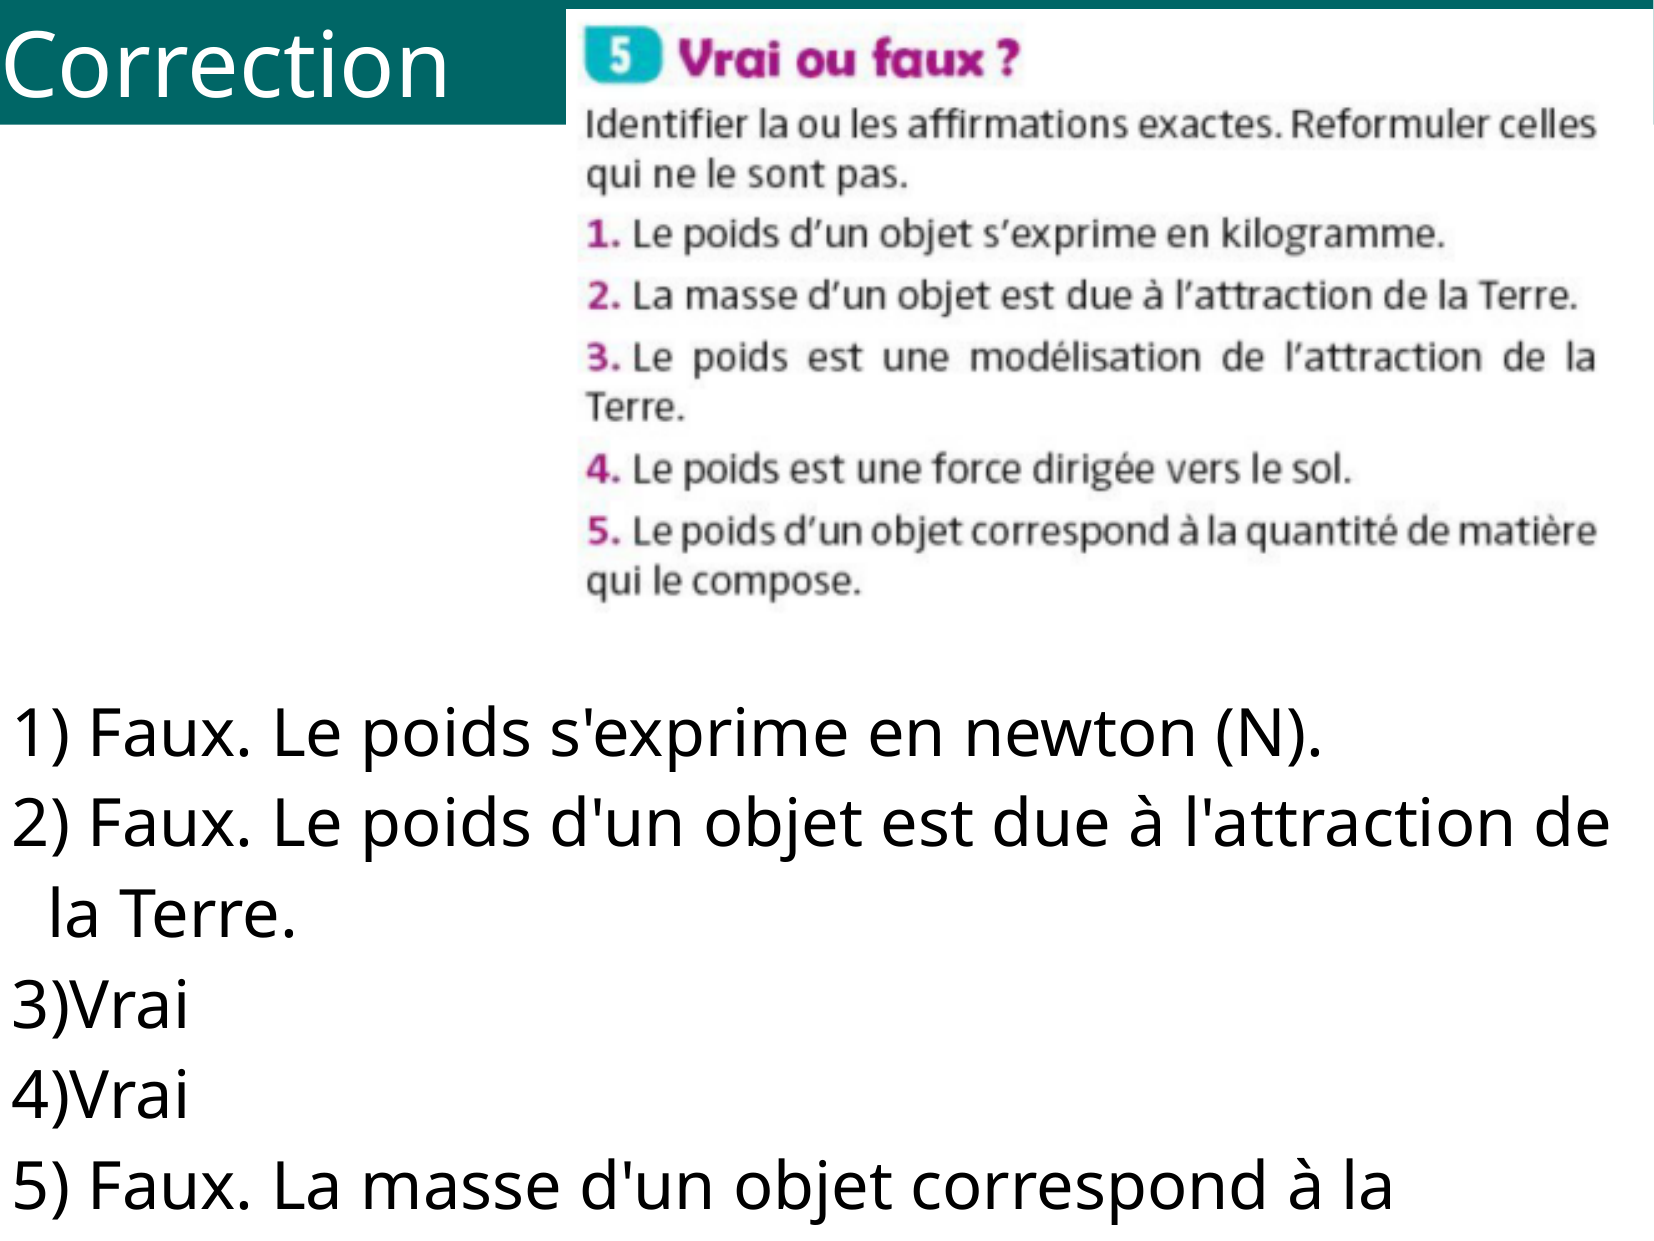

# Correction
 Faux. Le poids s'exprime en newton (N).
 Faux. Le poids d'un objet est due à l'attraction de la Terre.
Vrai
Vrai
 Faux. La masse d'un objet correspond à la quantité de matière de l'objet.